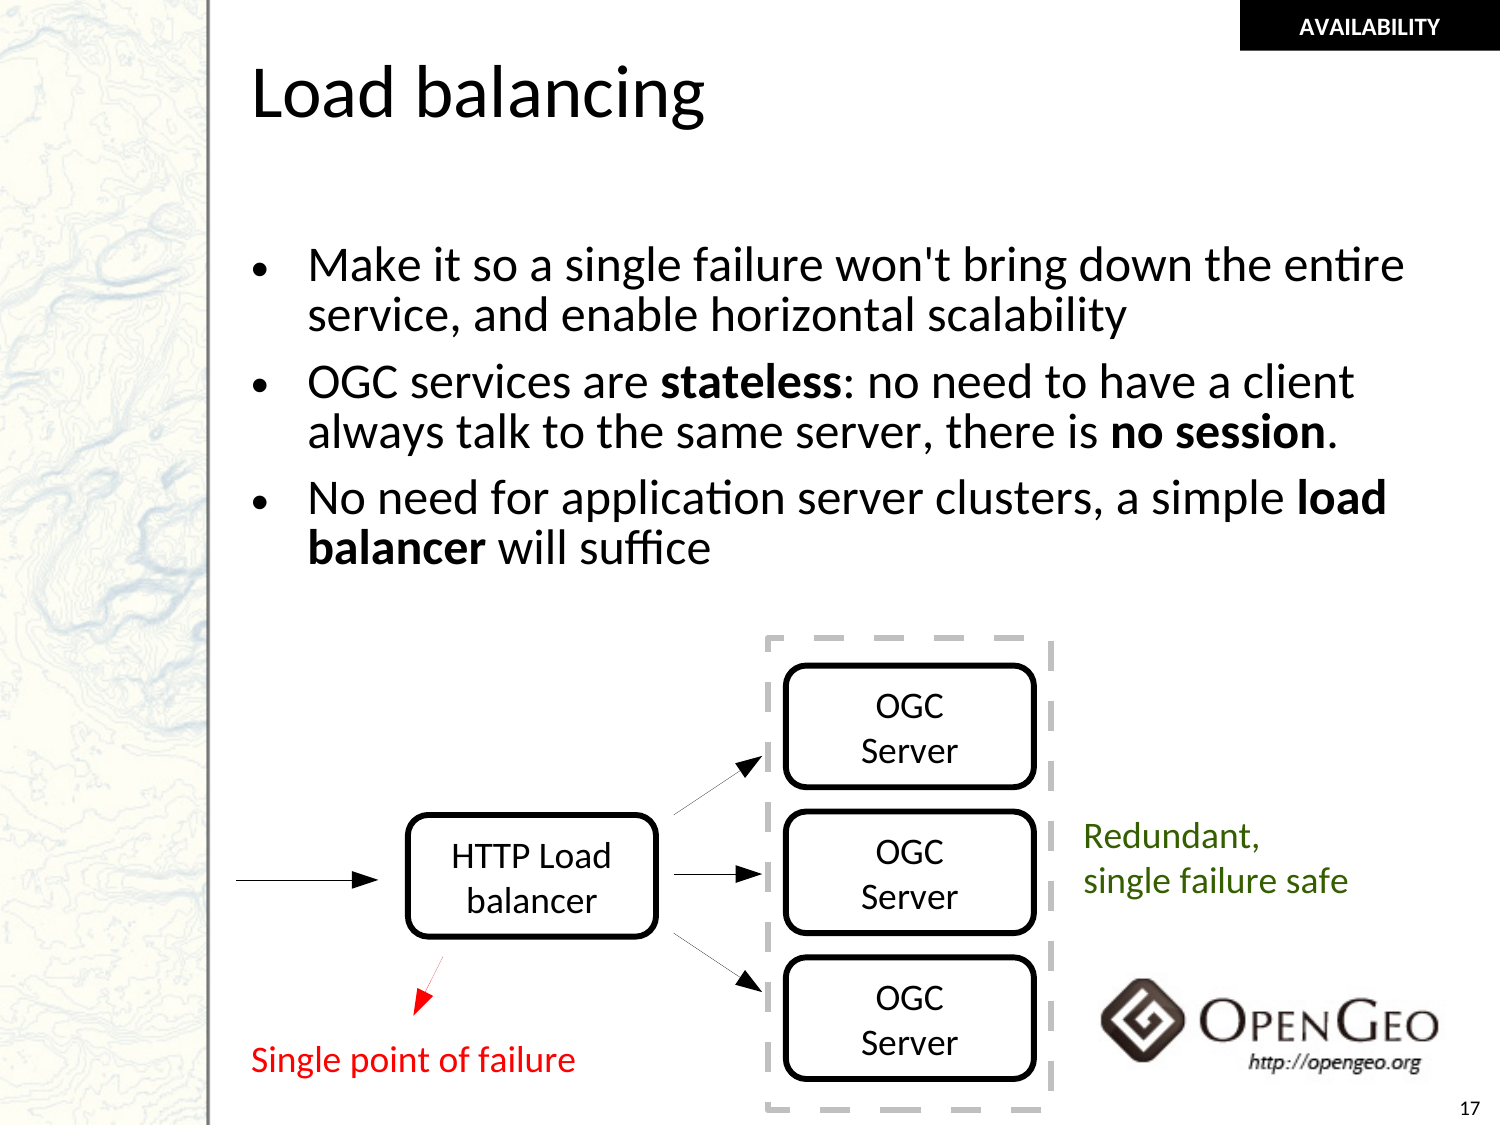

AVAILABILITY
# Load balancing
Make it so a single failure won't bring down the entire service, and enable horizontal scalability
OGC services are stateless: no need to have a client always talk to the same server, there is no session.
No need for application server clusters, a simple load balancer will suffice
OGC
Server
Redundant,
single failure safe
OGC
Server
HTTP Load
balancer
OGC
Server
Single point of failure